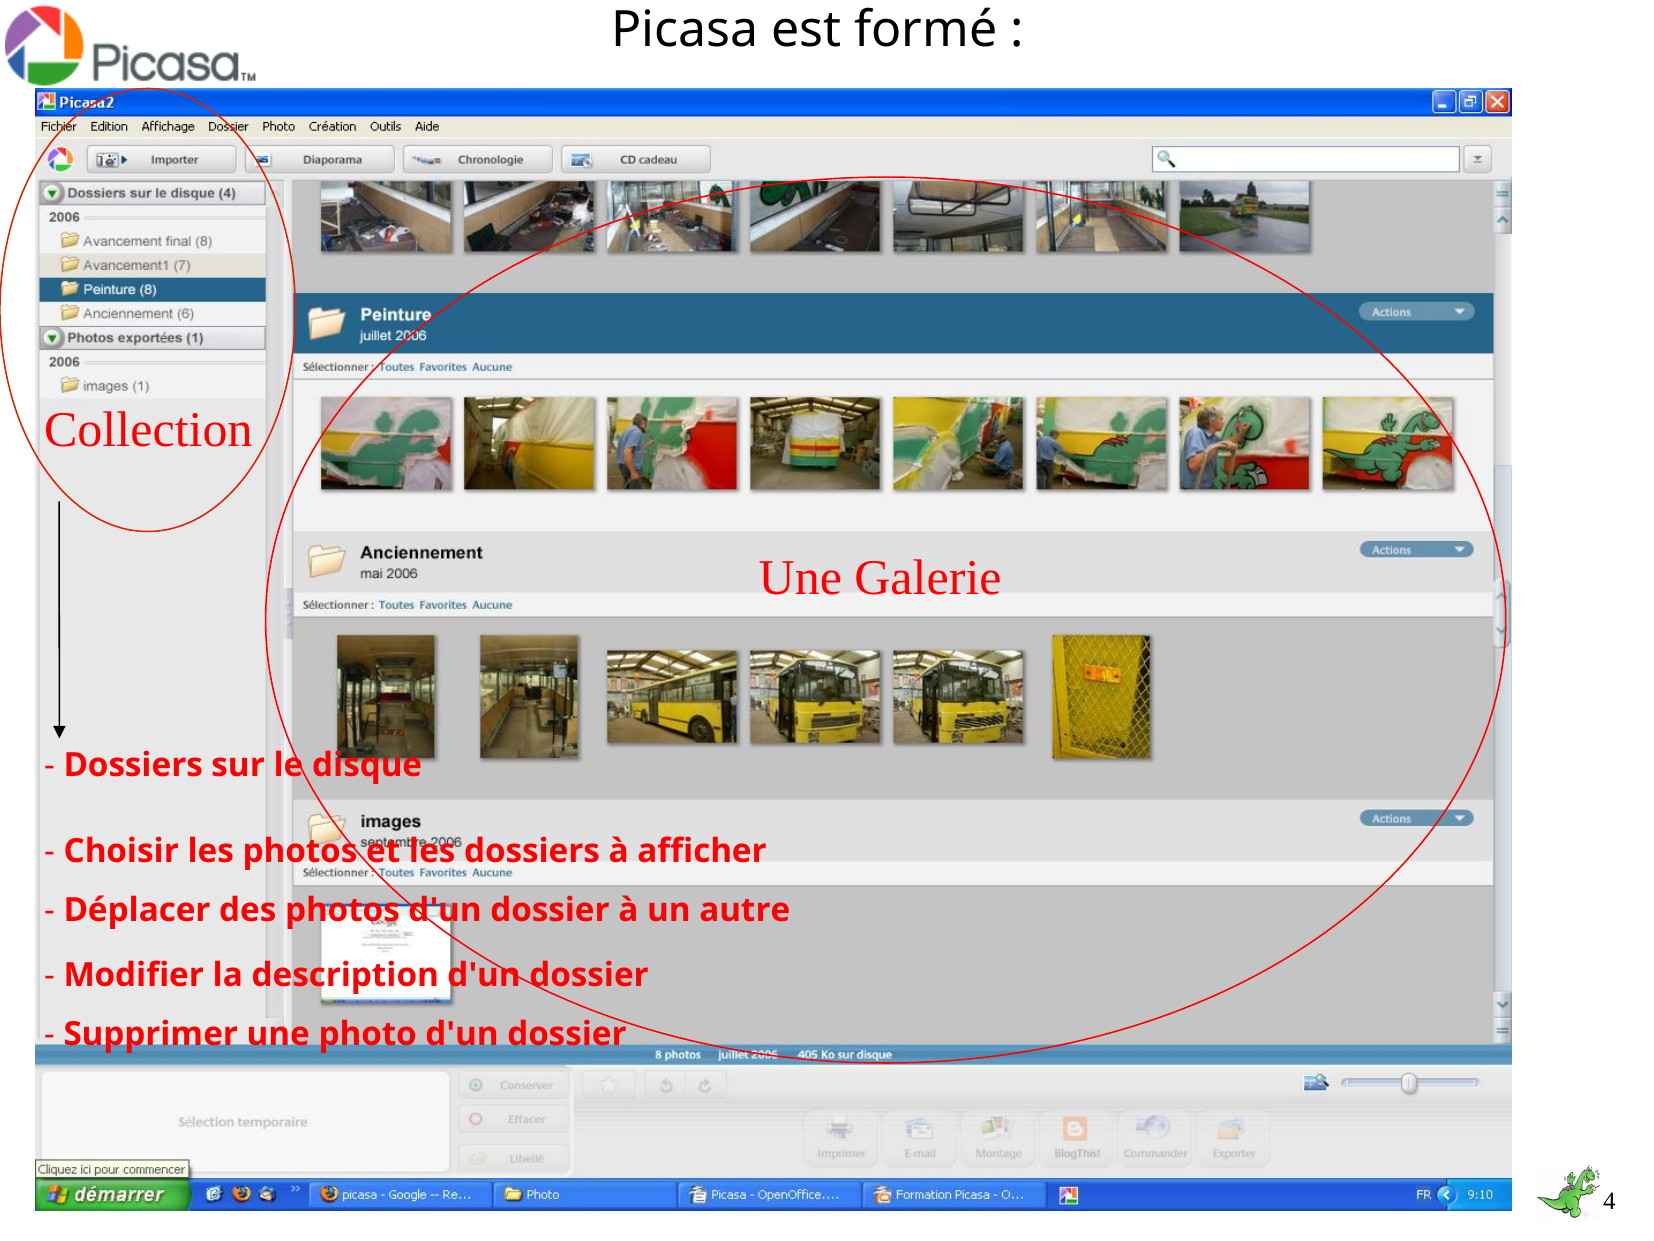

Picasa est formé :
Collection
Une Galerie
- Dossiers sur le disque
- Choisir les photos et les dossiers à afficher
- Déplacer des photos d'un dossier à un autre
- Modifier la description d'un dossier
- Supprimer une photo d'un dossier
4